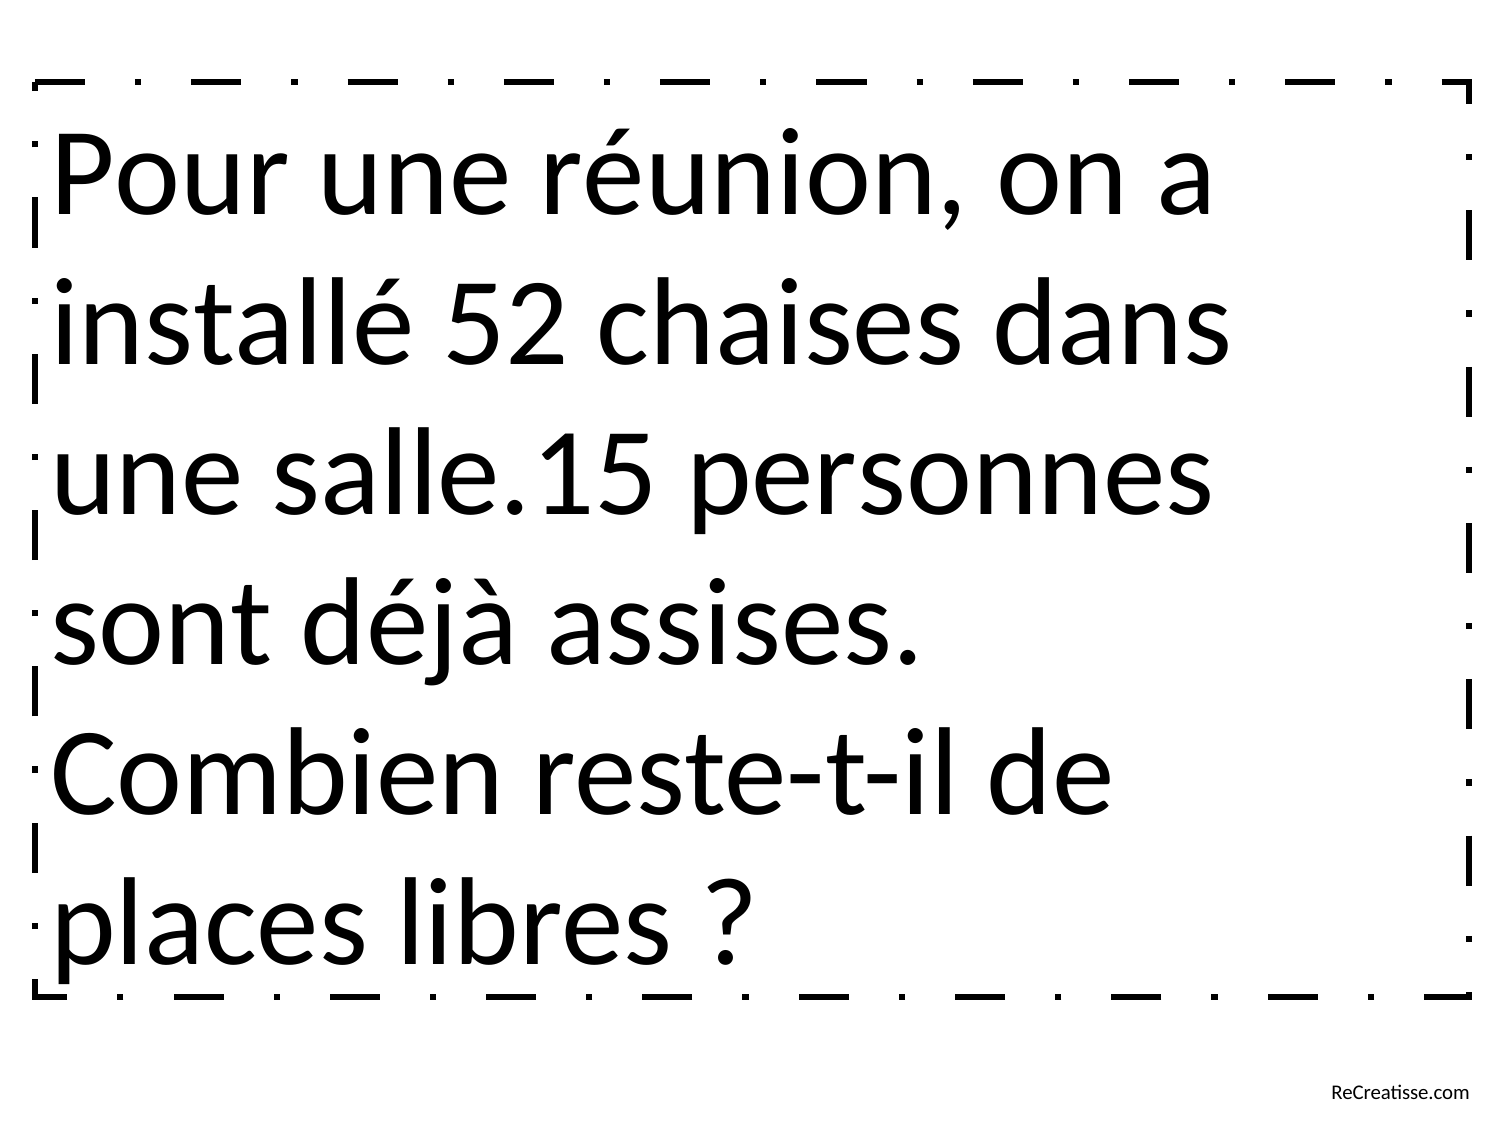

Pour une réunion, on a installé 52 chaises dans une salle.15 personnes sont déjà assises.
Combien reste-t-il de places libres ?
ReCreatisse.com